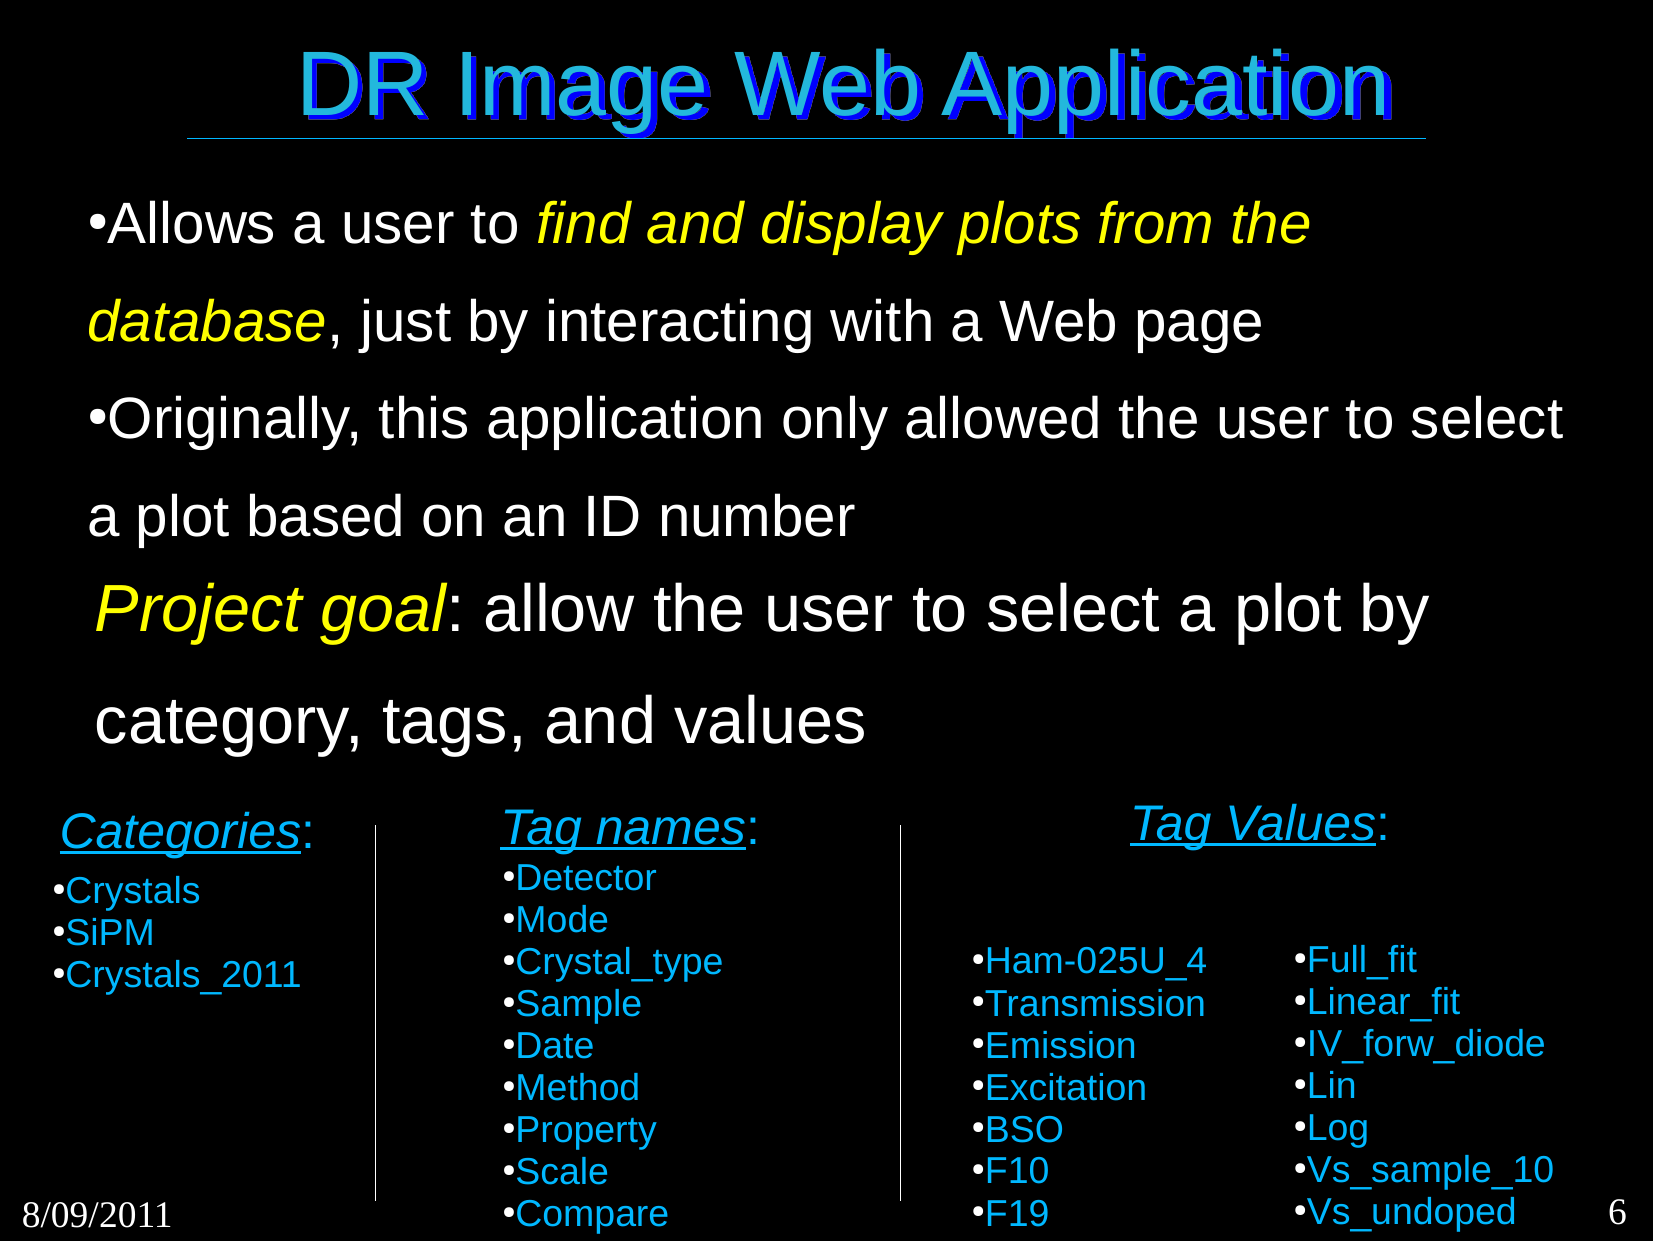

DR Image Web Application
Allows a user to find and display plots from the database, just by interacting with a Web page
Originally, this application only allowed the user to select a plot based on an ID number
Project goal: allow the user to select a plot by category, tags, and values
Tag Values:
Tag names:
Categories:
Detector
Mode
Crystal_type
Sample
Date
Method
Property
Scale
Compare
Crystals
SiPM
Crystals_2011
Full_fit
Linear_fit
IV_forw_diode
Lin
Log
Vs_sample_10
Vs_undoped
Ham-025U_4
Transmission
Emission
Excitation
BSO
F10
F19
6
8/09/2011